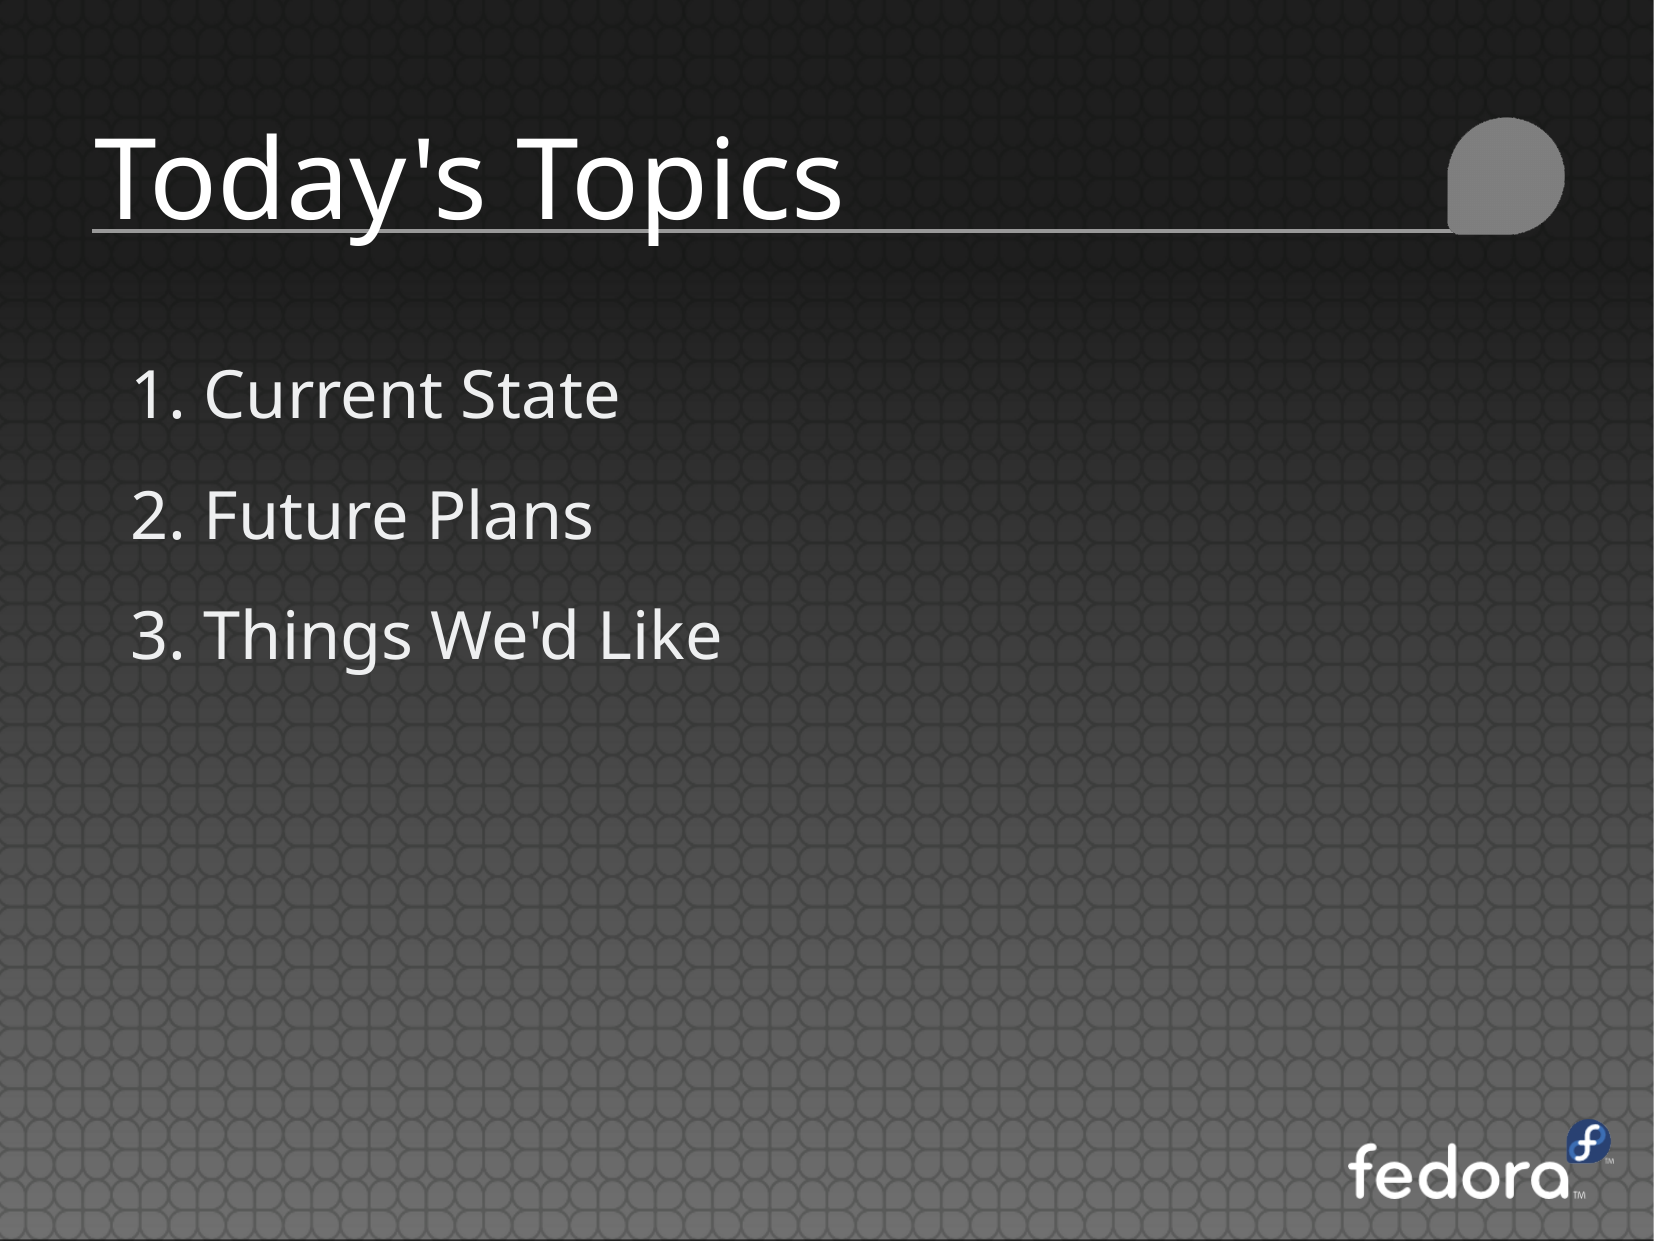

# Today's Topics
 Current State
 Future Plans
 Things We'd Like